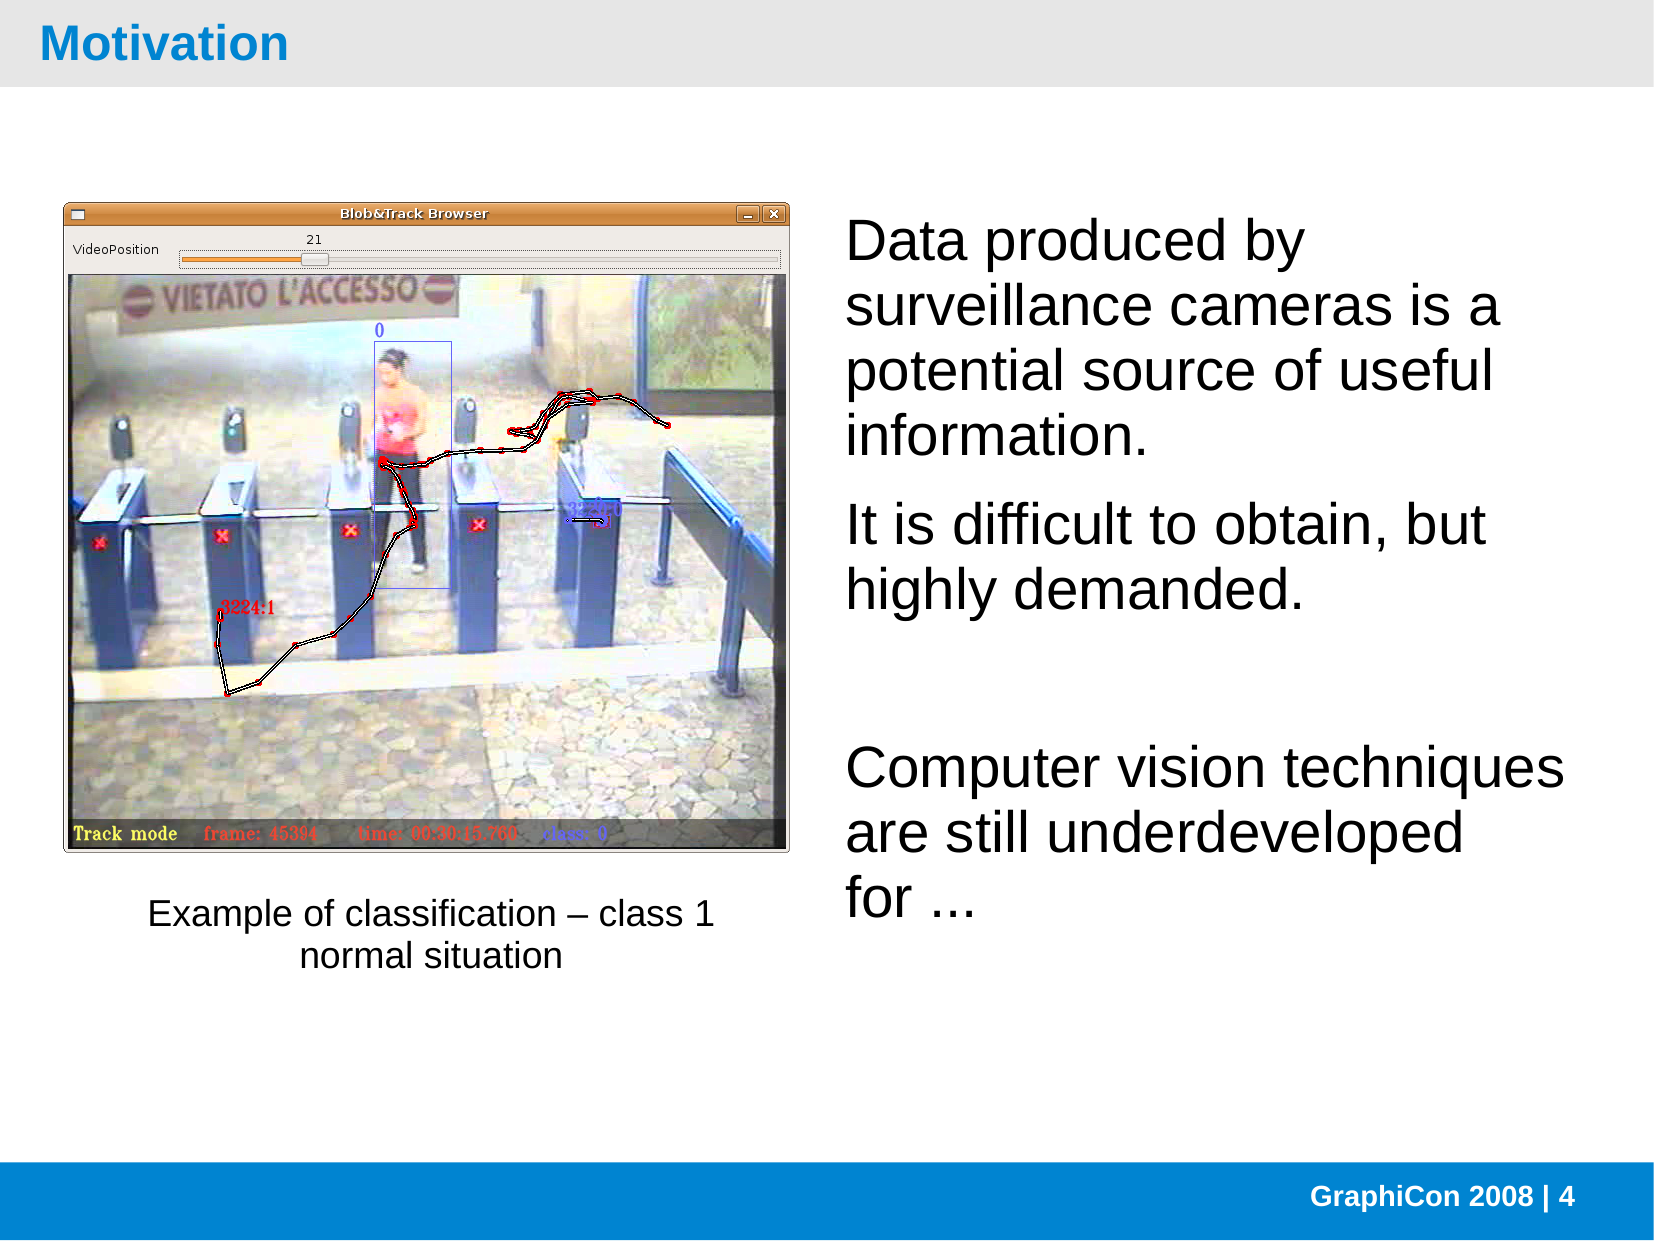

# Motivation
Data produced by surveillance cameras is a potential source of useful information.
It is difficult to obtain, but highly demanded.
Computer vision techniques are still underdeveloped for ...
Example of classification – class 1 normal situation